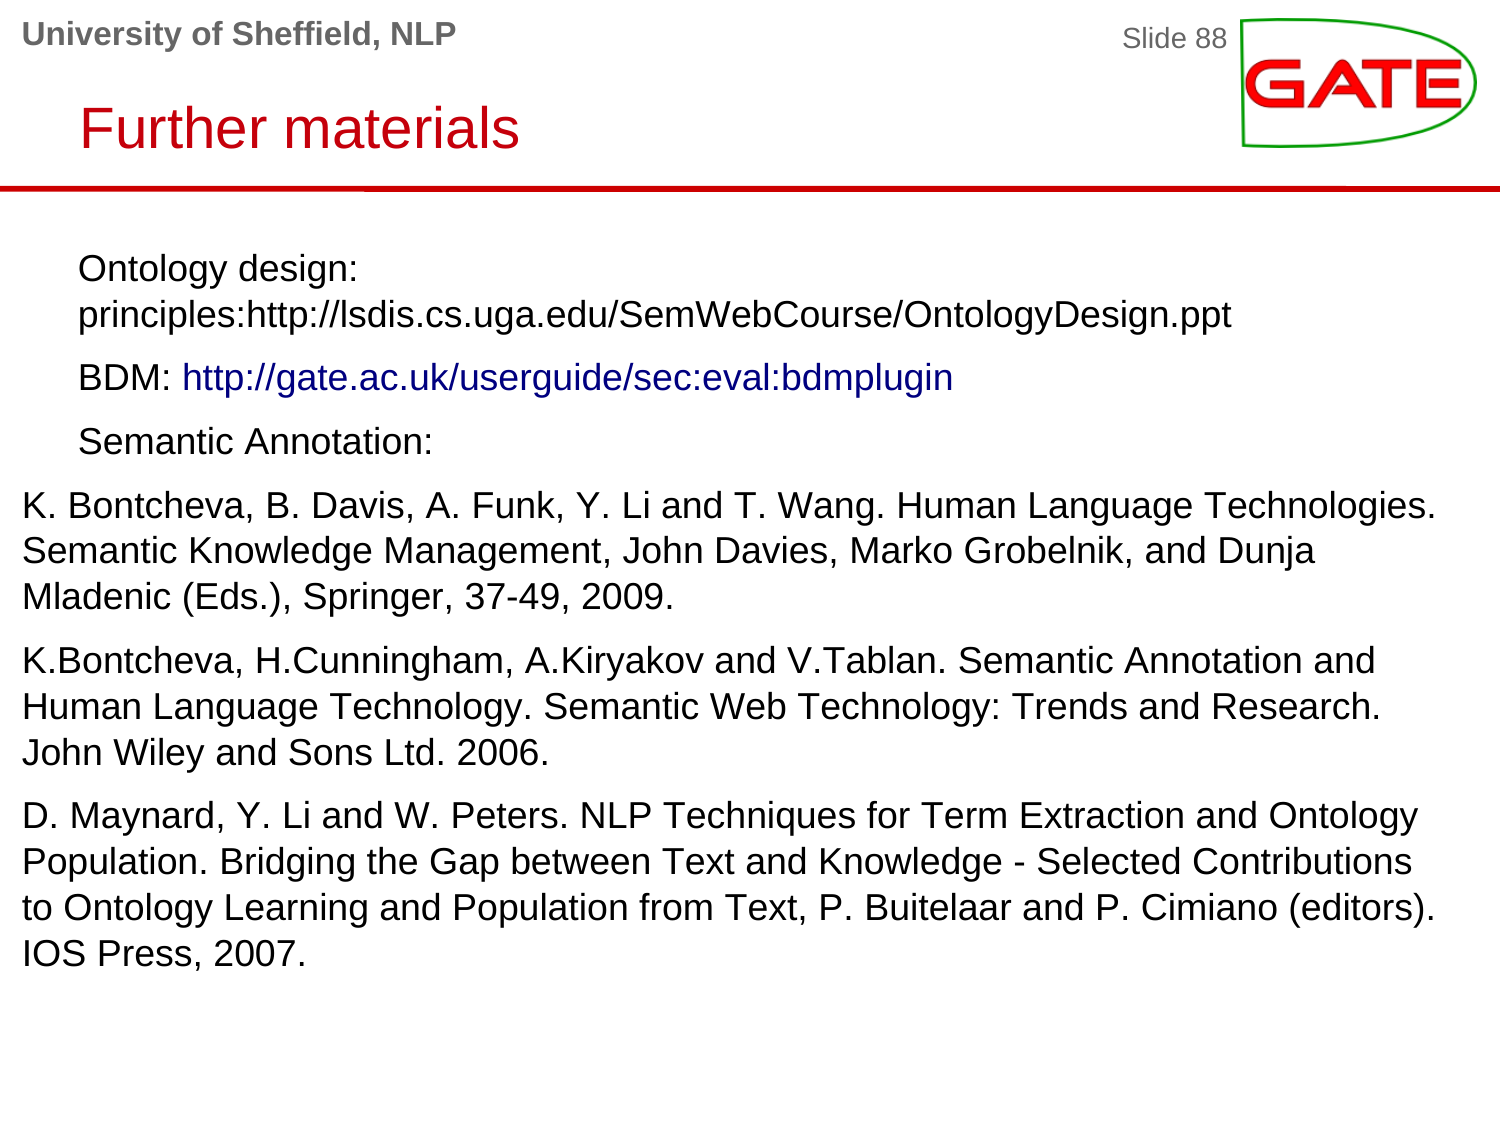

88
# Further materials
Ontology design: principles:http://lsdis.cs.uga.edu/SemWebCourse/OntologyDesign.ppt
BDM: http://gate.ac.uk/userguide/sec:eval:bdmplugin
Semantic Annotation:
K. Bontcheva, B. Davis, A. Funk, Y. Li and T. Wang. Human Language Technologies. Semantic Knowledge Management, John Davies, Marko Grobelnik, and Dunja Mladenic (Eds.), Springer, 37-49, 2009.
K.Bontcheva, H.Cunningham, A.Kiryakov and V.Tablan. Semantic Annotation and Human Language Technology. Semantic Web Technology: Trends and Research. John Wiley and Sons Ltd. 2006.
D. Maynard, Y. Li and W. Peters. NLP Techniques for Term Extraction and Ontology Population. Bridging the Gap between Text and Knowledge - Selected Contributions to Ontology Learning and Population from Text, P. Buitelaar and P. Cimiano (editors). IOS Press, 2007.